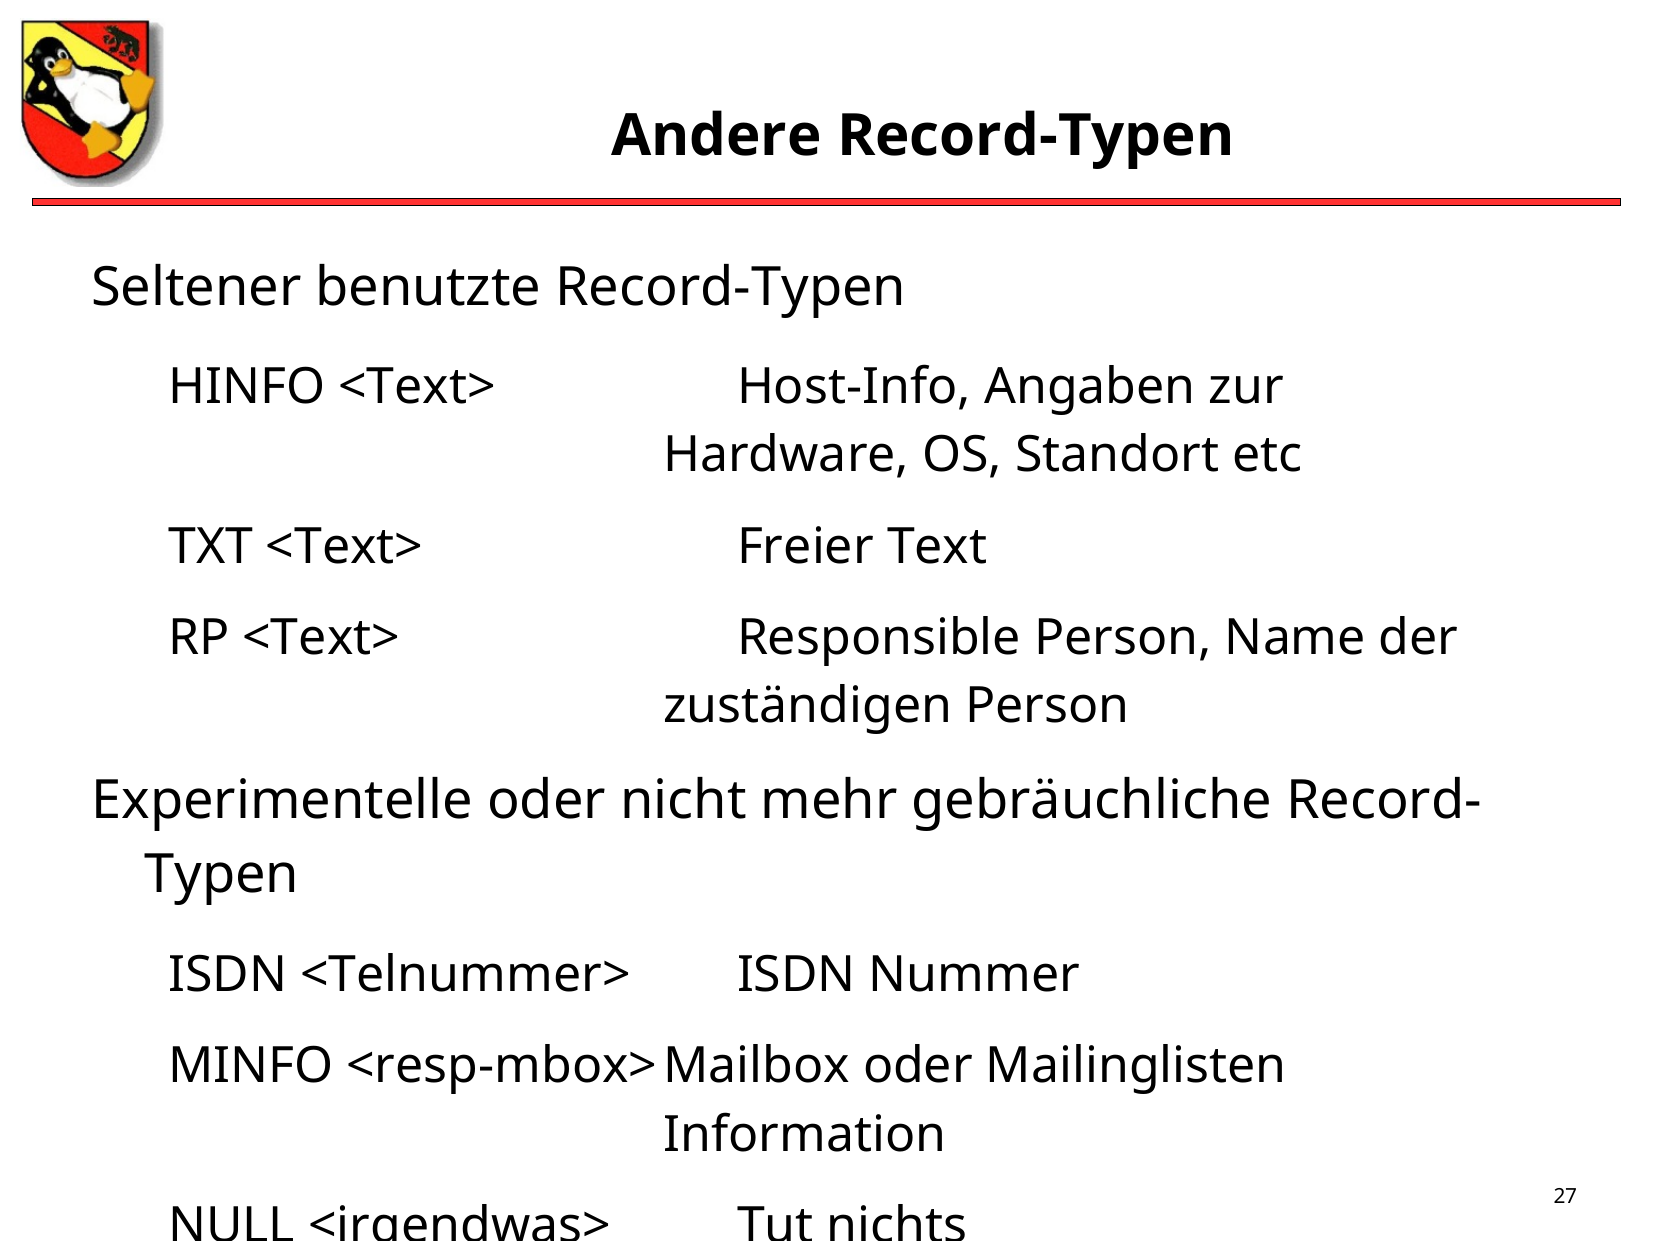

# Andere Record-Typen
Seltener benutzte Record-Typen
HINFO <Text>				Host-Info, Angaben zur 											Hardware, OS, Standort etc
TXT <Text>					Freier Text
RP <Text> 					Responsible Person, Name der 									zuständigen Person
Experimentelle oder nicht mehr gebräuchliche Record-Typen
ISDN <Telnummer>		ISDN Nummer
MINFO <resp-mbox>	Mailbox oder Mailinglisten 											Information
NULL <irgendwas>		Tut nichts